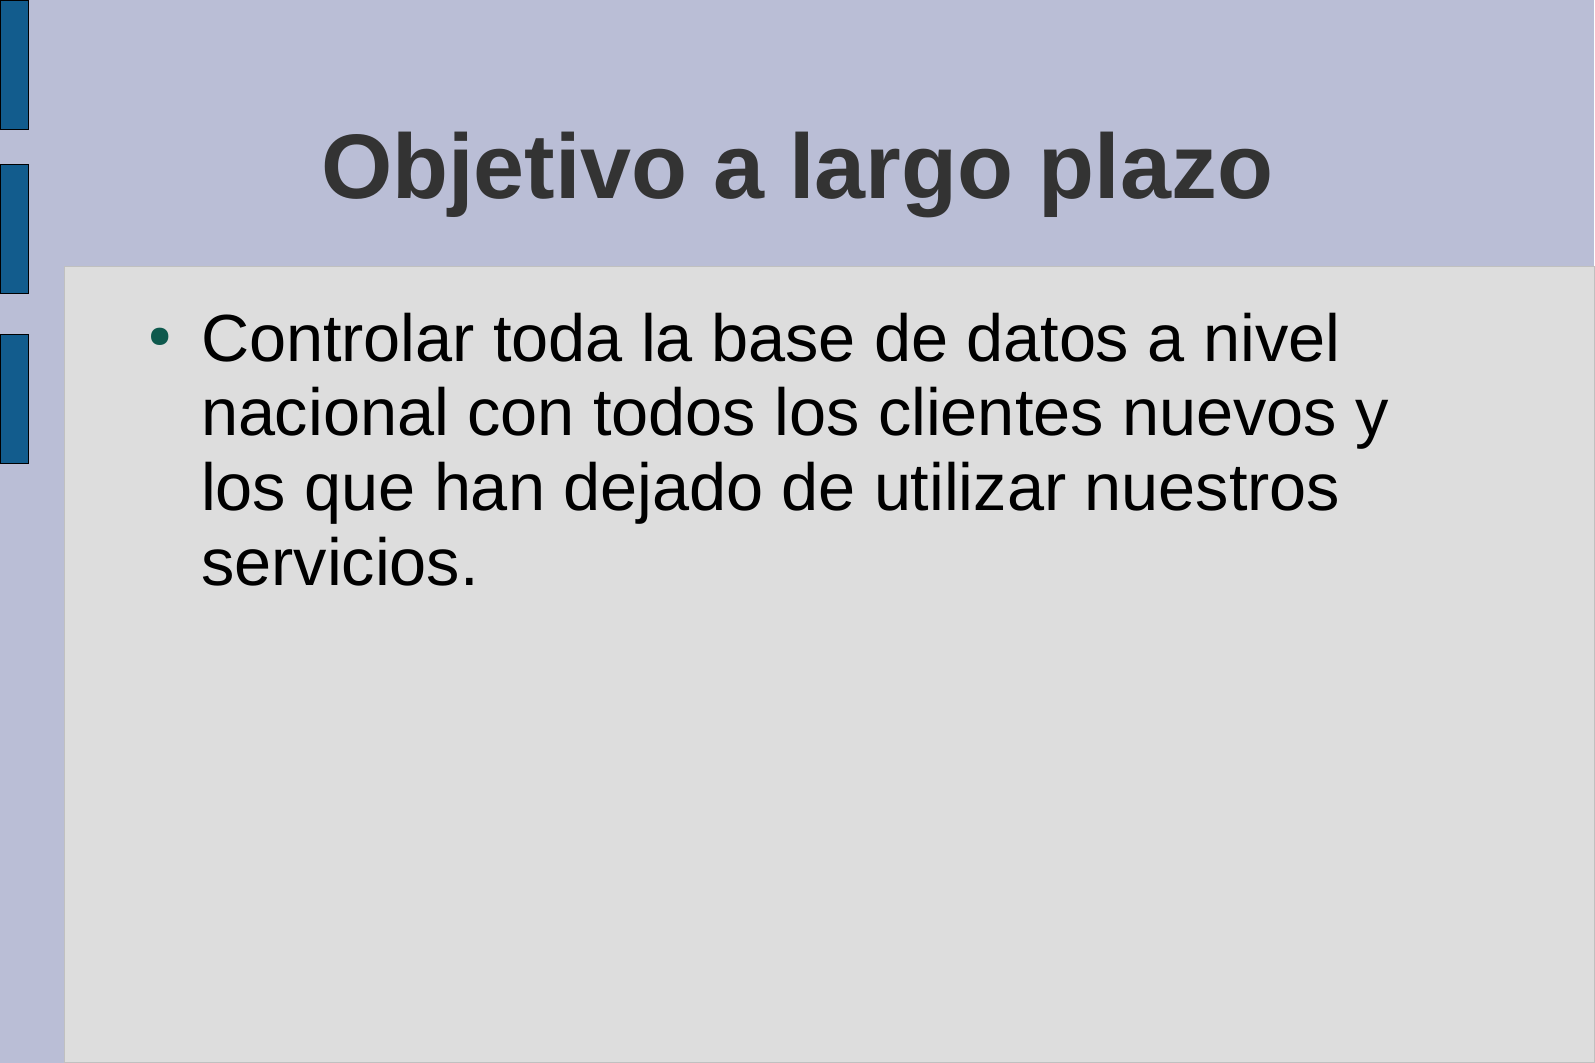

# Objetivo a largo plazo
Controlar toda la base de datos a nivel nacional con todos los clientes nuevos y los que han dejado de utilizar nuestros servicios.